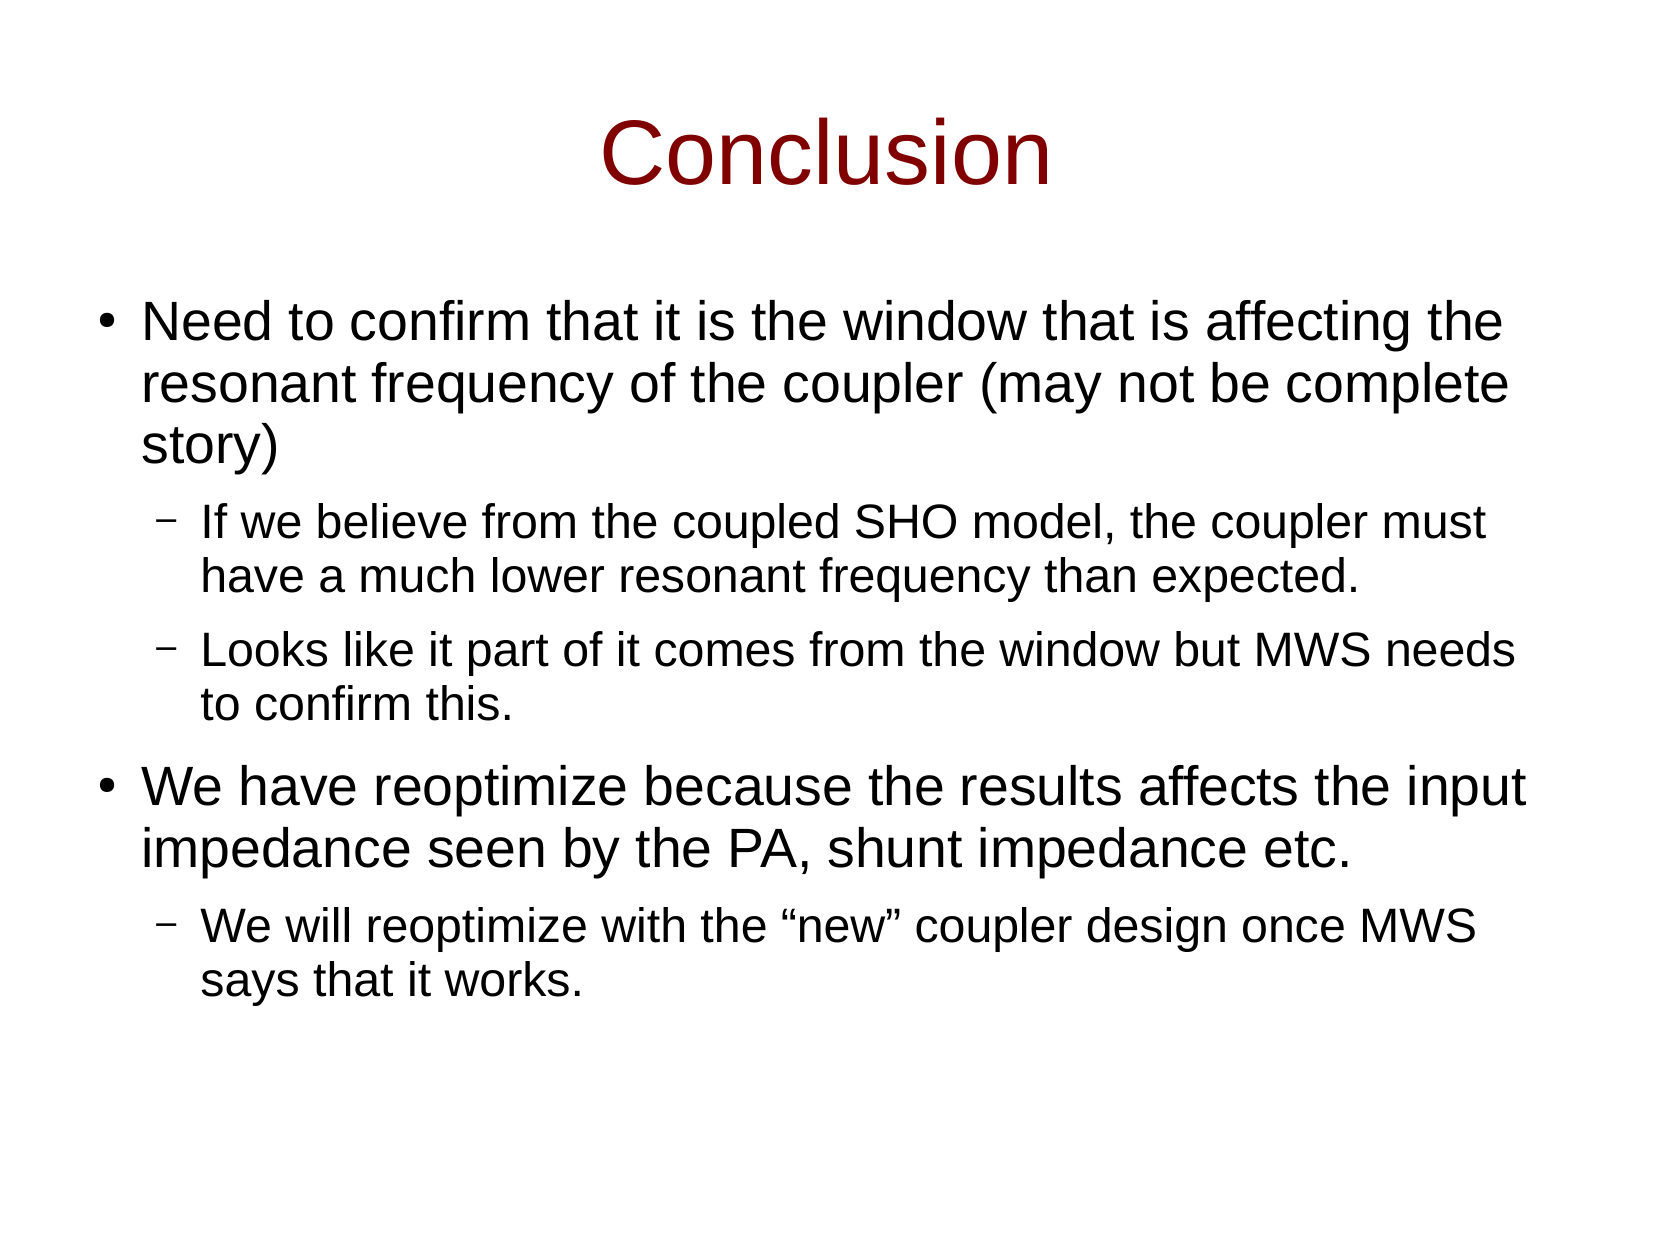

# Conclusion
Need to confirm that it is the window that is affecting the resonant frequency of the coupler (may not be complete story)
If we believe from the coupled SHO model, the coupler must have a much lower resonant frequency than expected.
Looks like it part of it comes from the window but MWS needs to confirm this.
We have reoptimize because the results affects the input impedance seen by the PA, shunt impedance etc.
We will reoptimize with the “new” coupler design once MWS says that it works.